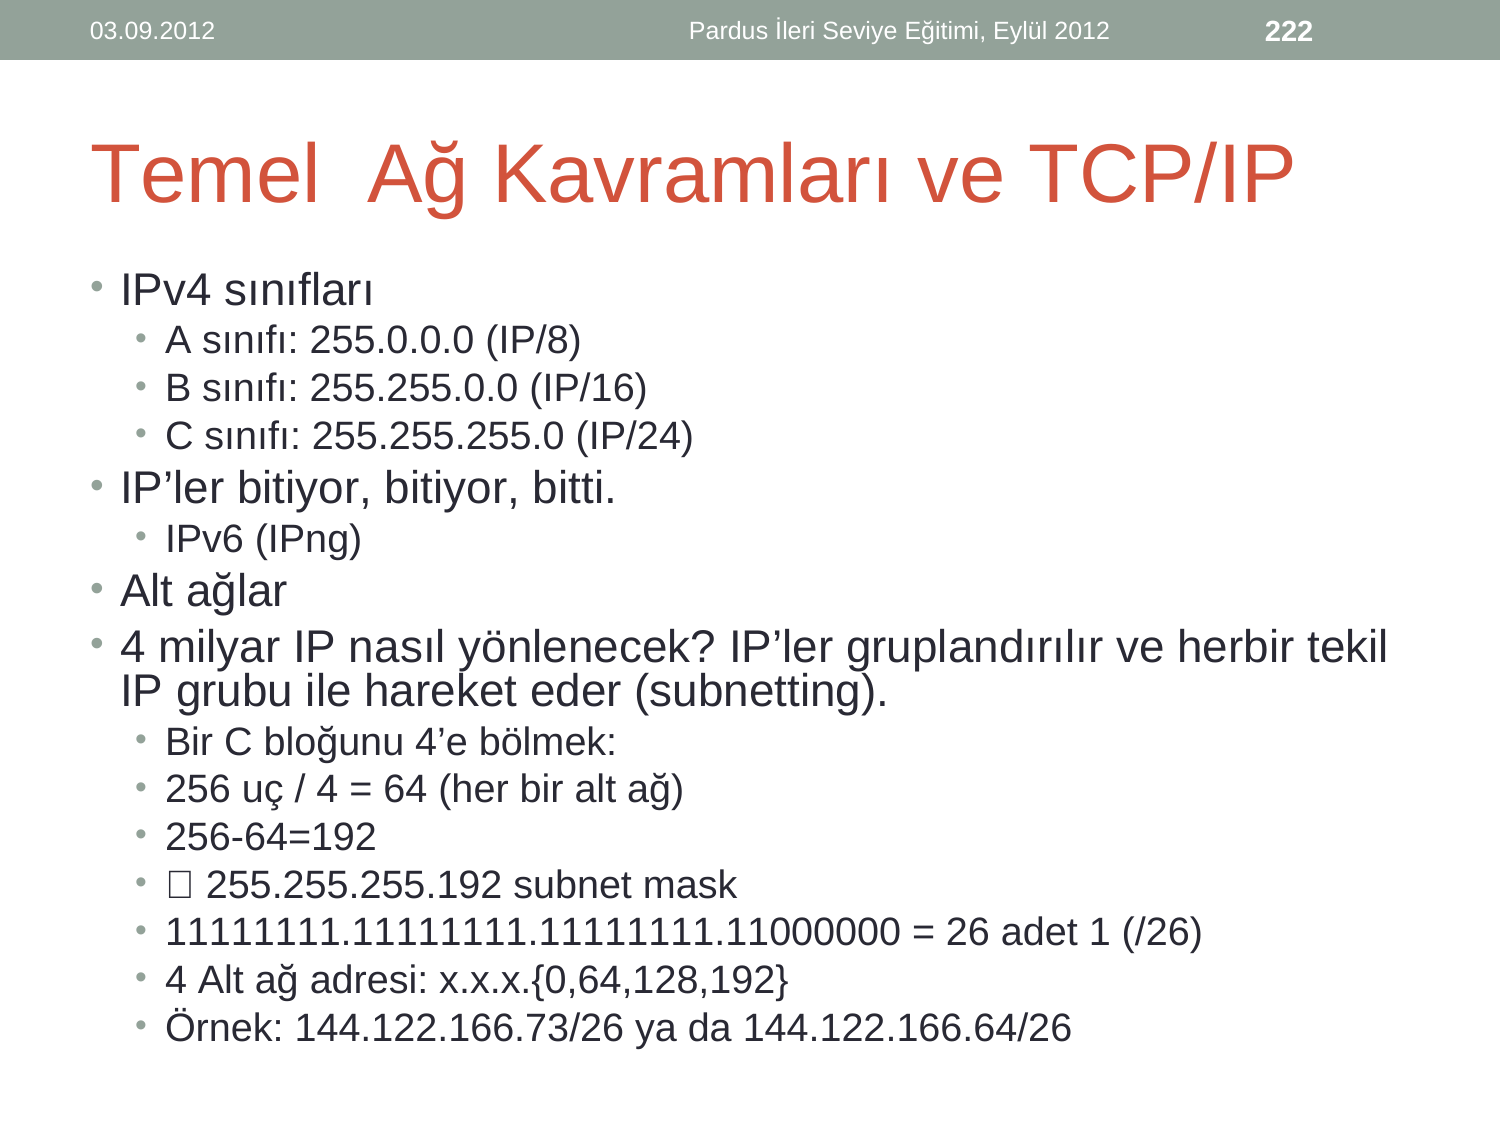

03.09.2012
Pardus İleri Seviye Eğitimi, Eylül 2012
# Temel Ağ Kavramları ve TCP/IP
IPv4 sınıfları
A sınıfı: 255.0.0.0 (IP/8)
B sınıfı: 255.255.0.0 (IP/16)
C sınıfı: 255.255.255.0 (IP/24)
IP’ler bitiyor, bitiyor, bitti.
IPv6 (IPng)
Alt ağlar
4 milyar IP nasıl yönlenecek? IP’ler gruplandırılır ve herbir tekil IP grubu ile hareket eder (subnetting).
Bir C bloğunu 4’e bölmek:
256 uç / 4 = 64 (her bir alt ağ)
256-64=192
 255.255.255.192 subnet mask
11111111.11111111.11111111.11000000 = 26 adet 1 (/26)
4 Alt ağ adresi: x.x.x.{0,64,128,192}
Örnek: 144.122.166.73/26 ya da 144.122.166.64/26